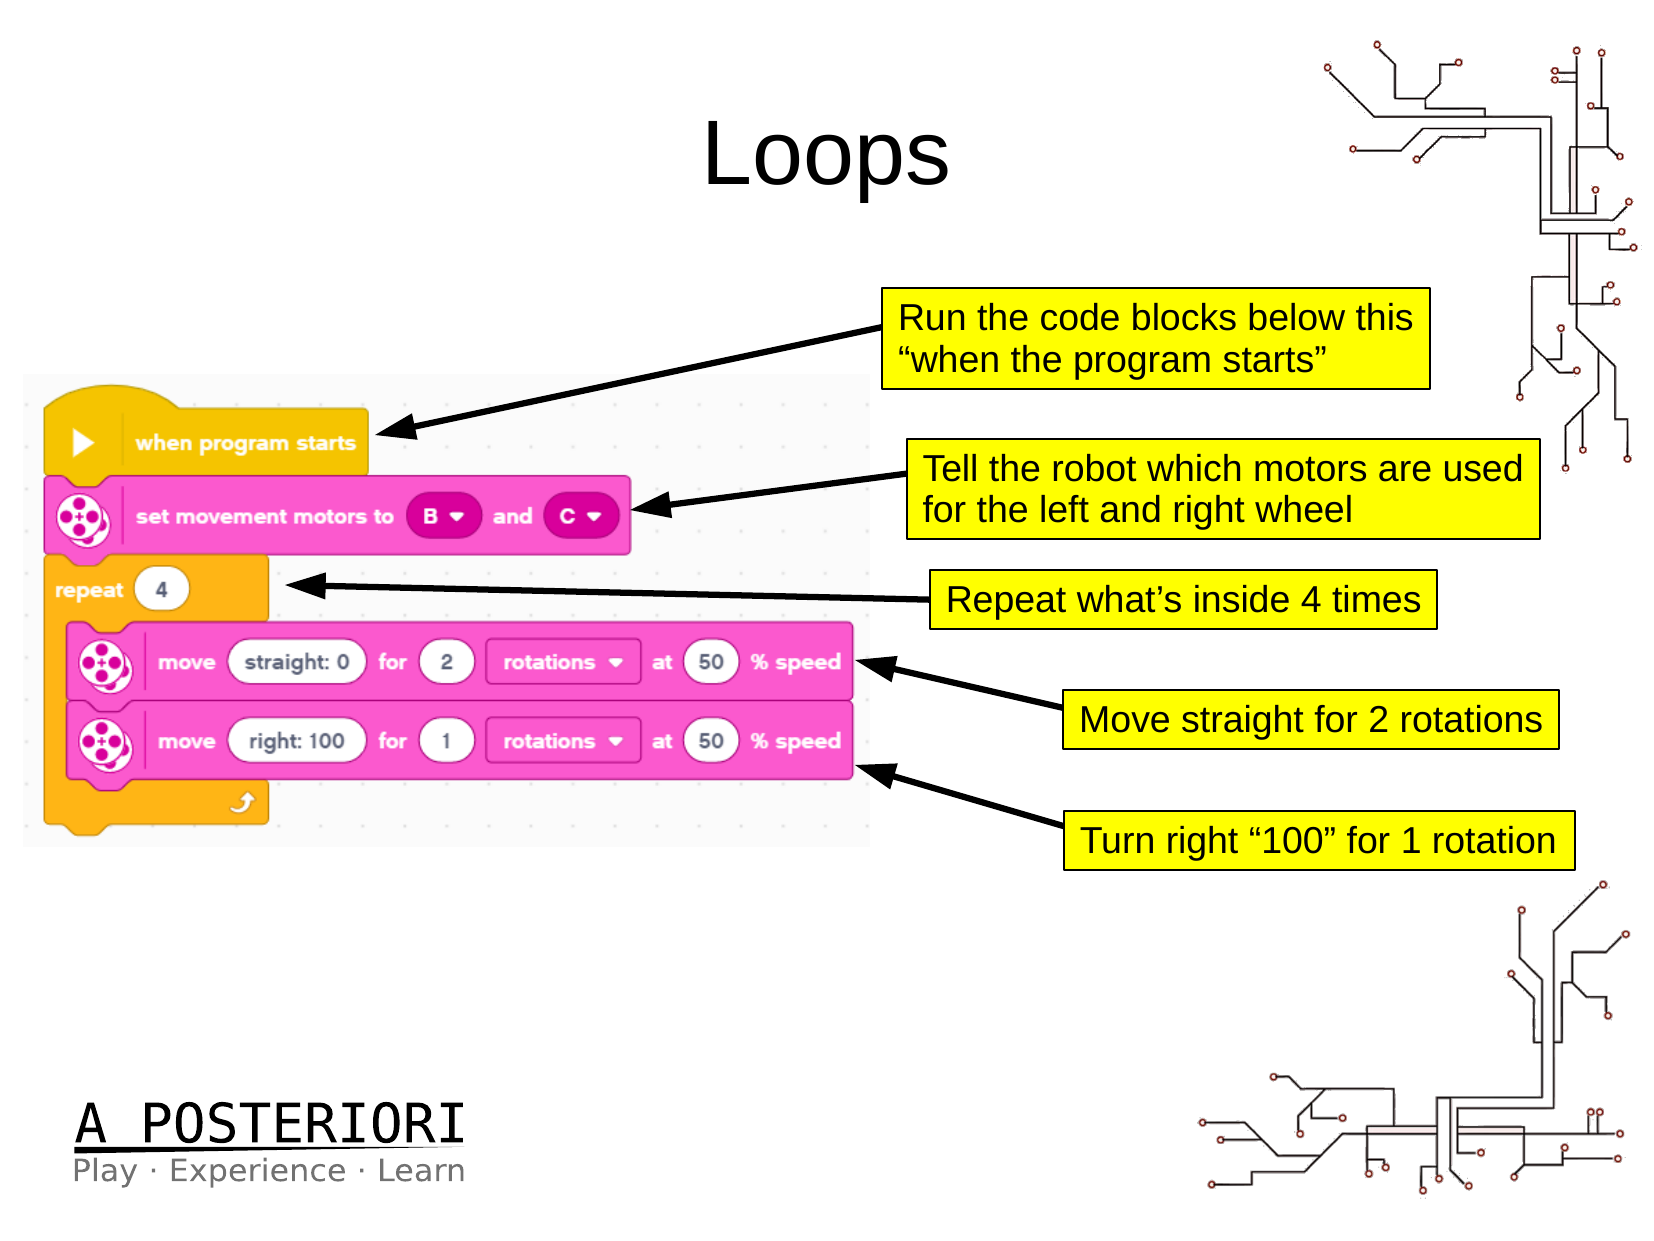

# Loops
Run the code blocks below this
“when the program starts”
Tell the robot which motors are used
for the left and right wheel
Repeat what’s inside 4 times
Move straight for 2 rotations
Turn right “100” for 1 rotation